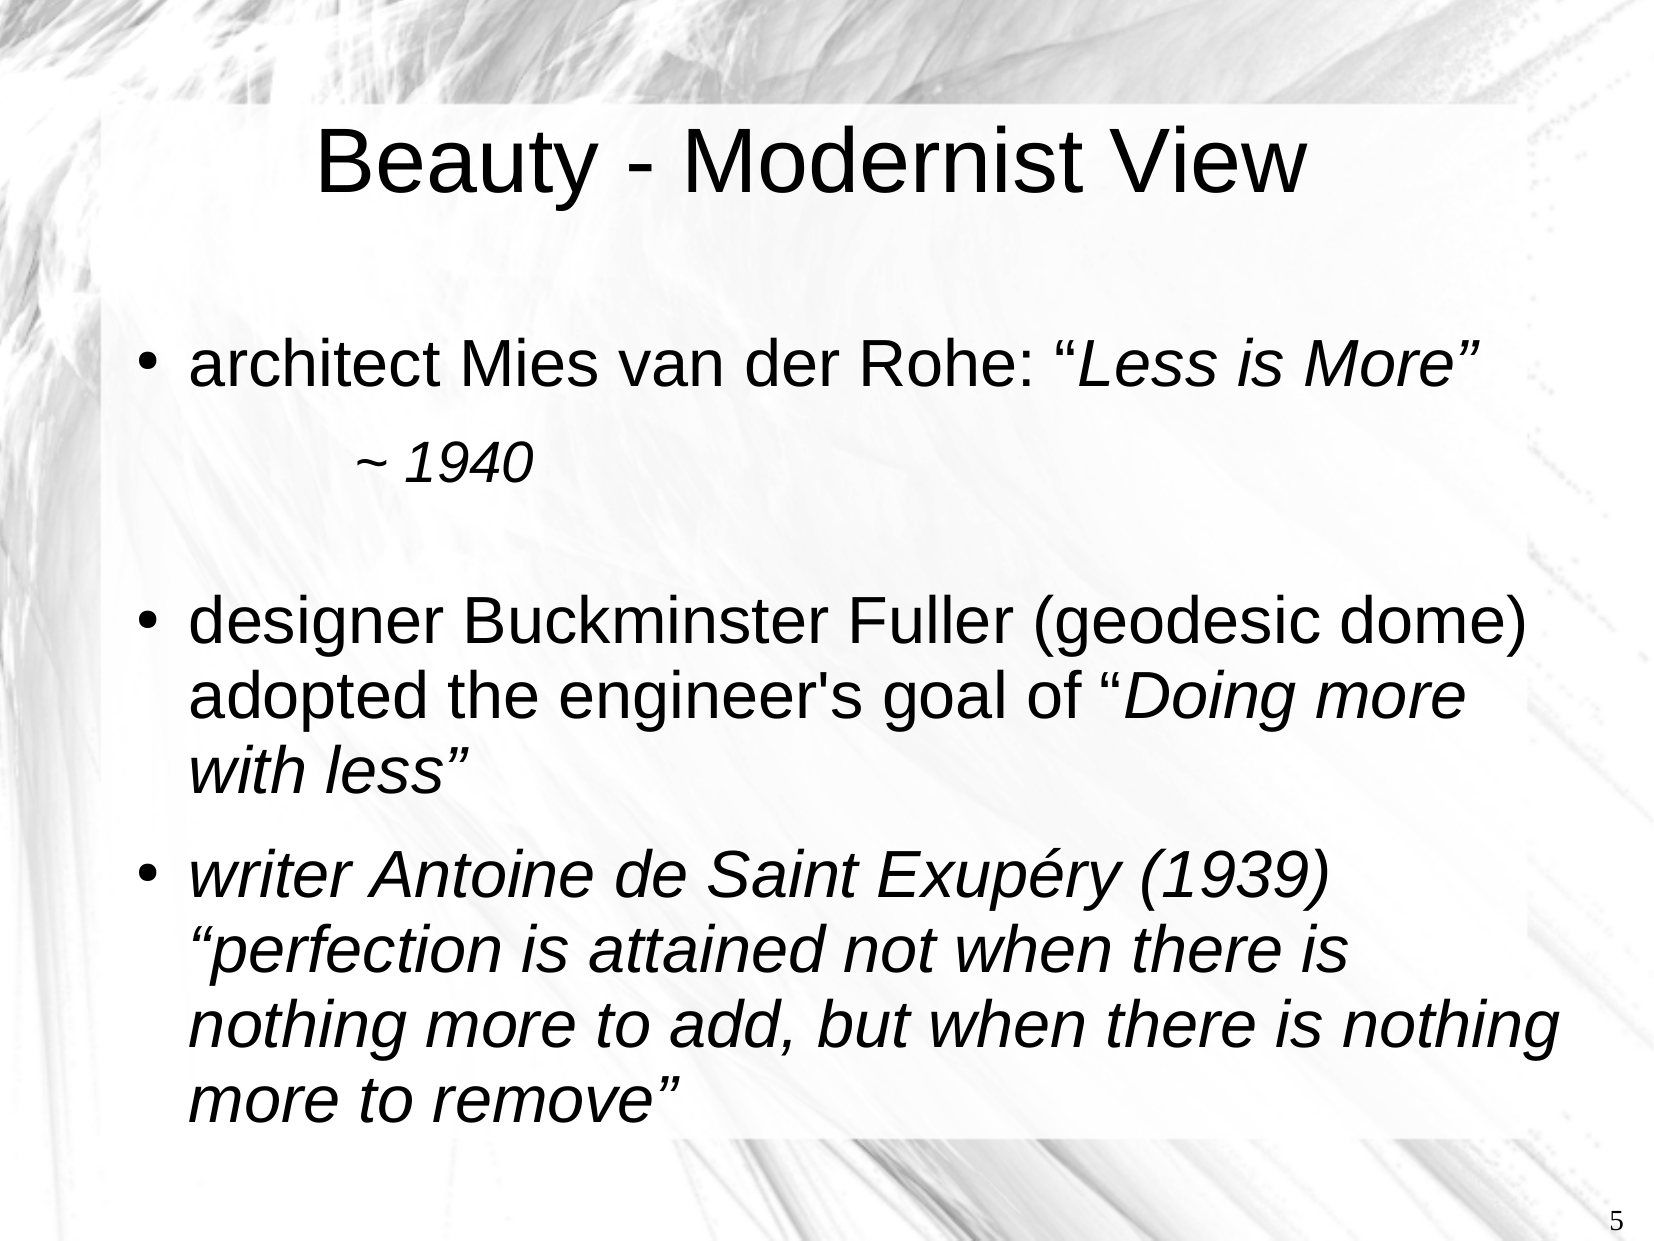

# Beauty - Modernist View
architect Mies van der Rohe: “Less is More”
~ 1940
designer Buckminster Fuller (geodesic dome) adopted the engineer's goal of “Doing more with less”
writer Antoine de Saint Exupéry (1939) “perfection is attained not when there is nothing more to add, but when there is nothing more to remove”
5